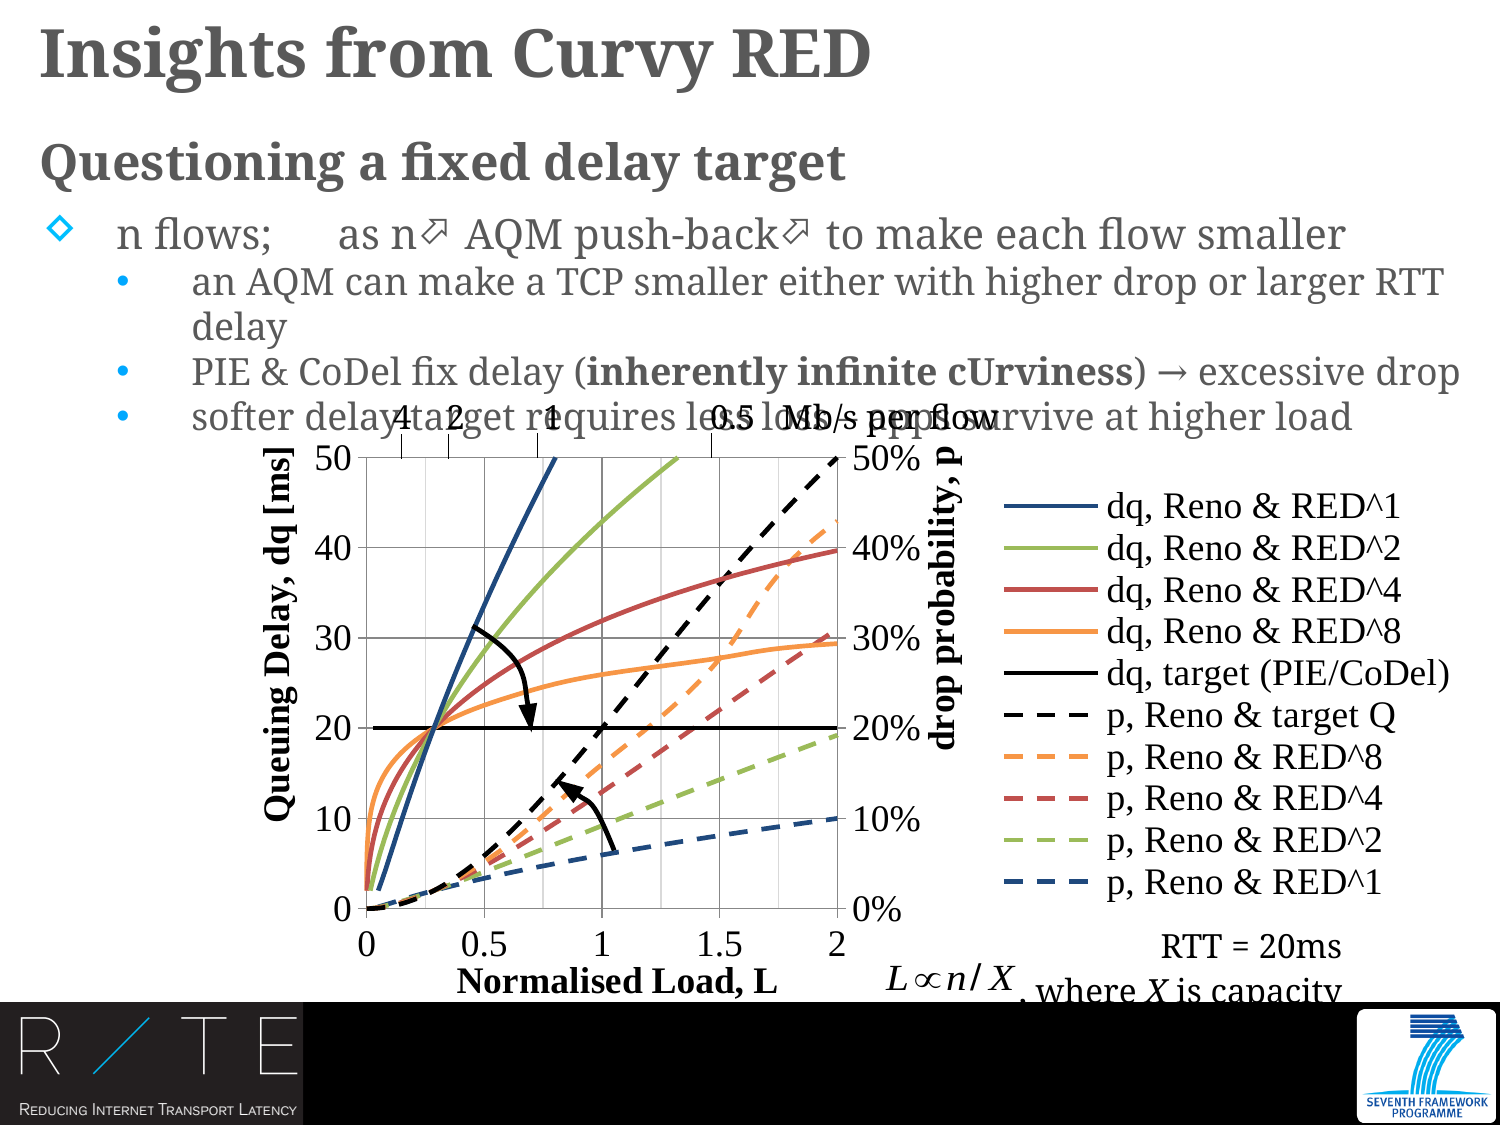

# Insights from Curvy RED
Questioning a fixed delay target
n flows; 	as n AQM push-back to make each flow smaller
an AQM can make a TCP smaller either with higher drop or larger RTT delay
PIE & CoDel fix delay (inherently infinite cUrviness) → excessive drop
softer delay target requires less loss – apps survive at higher load
4 2 1 0.5 Mb/s per flow
### Chart
| Category | dq, Reno & RED^1 | dq, Reno & RED^2 | dq, Reno & RED^4 | dq, Reno & RED^8 | dq, target (PIE/CoDel) | p, Reno & target Q | p, Reno & RED^8 | p, Reno & RED^4 | p, Reno & RED^2 | p, Reno & RED^1 |
|---|---|---|---|---|---|---|---|---|---|---|
RTT = 20ms
, where X is capacity